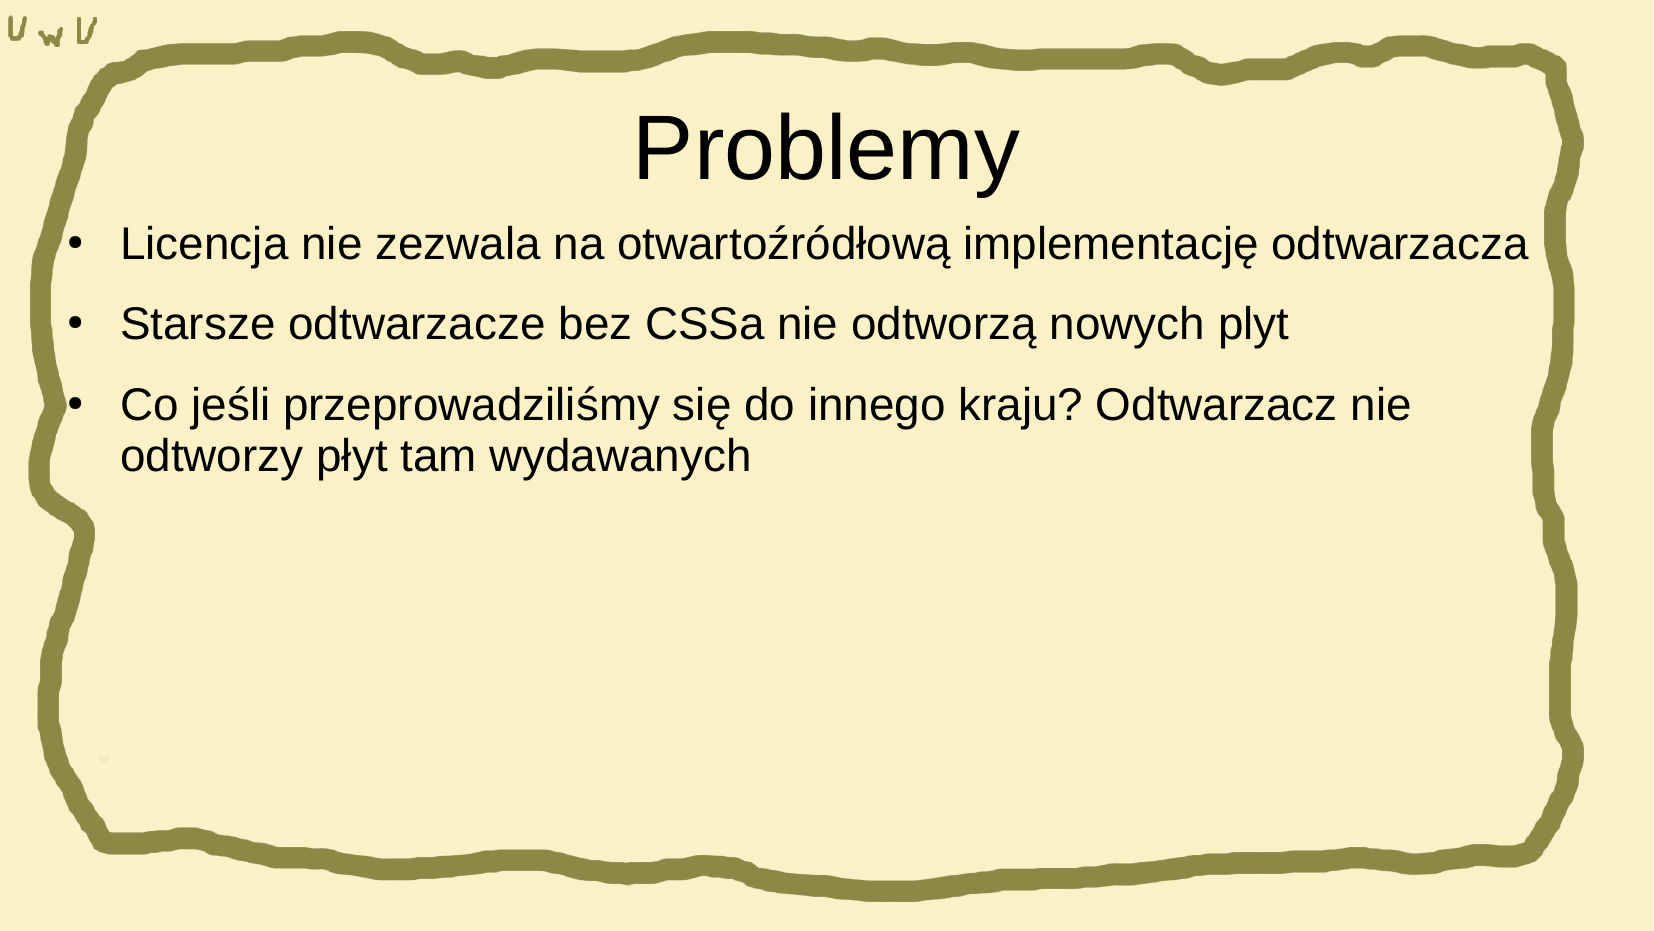

# Problemy
Licencja nie zezwala na otwartoźródłową implementację odtwarzacza
Starsze odtwarzacze bez CSSa nie odtworzą nowych plyt
Co jeśli przeprowadziliśmy się do innego kraju? Odtwarzacz nie odtworzy płyt tam wydawanych